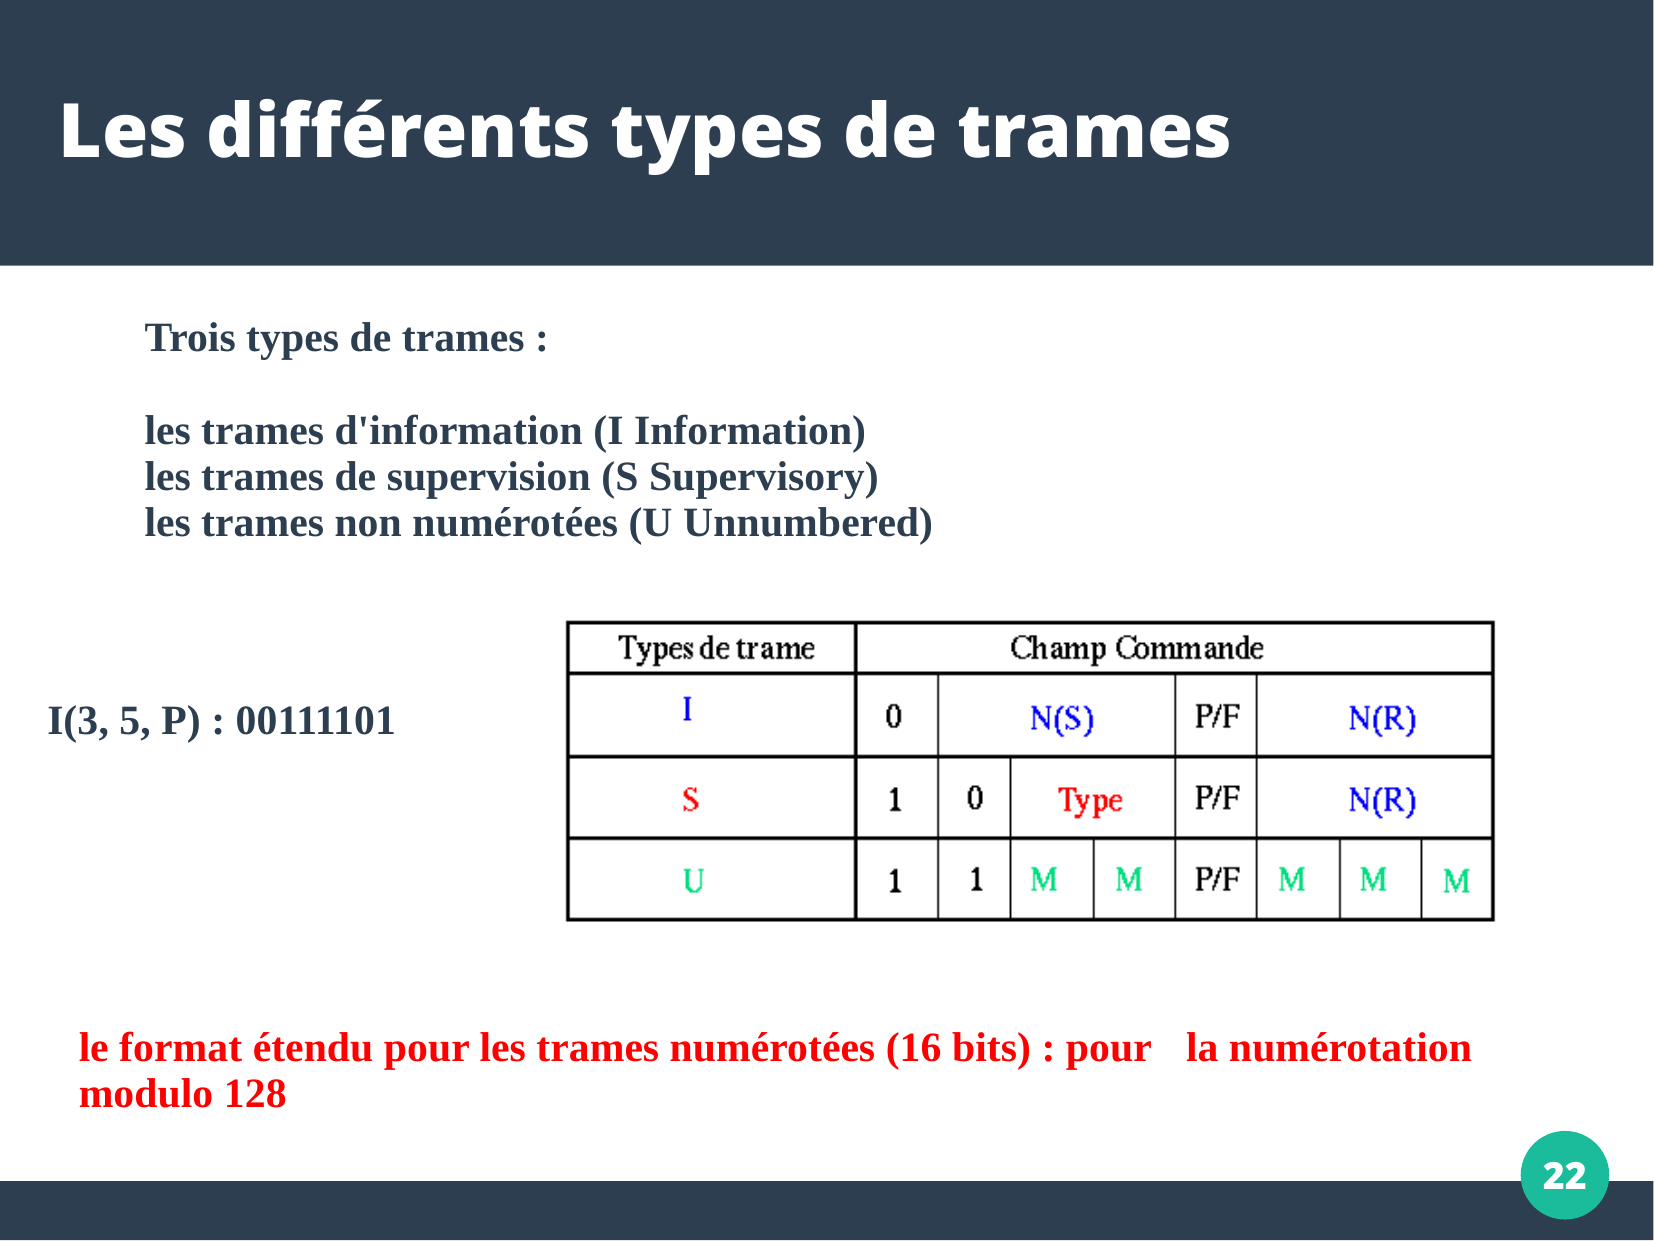

# Les différents types de trames
Trois types de trames :
les trames d'information (I Information)
les trames de supervision (S Supervisory)
les trames non numérotées (U Unnumbered)
I(3, 5, P) : 00111101
le format étendu pour les trames numérotées (16 bits) : pour 	la numérotation modulo 128
22